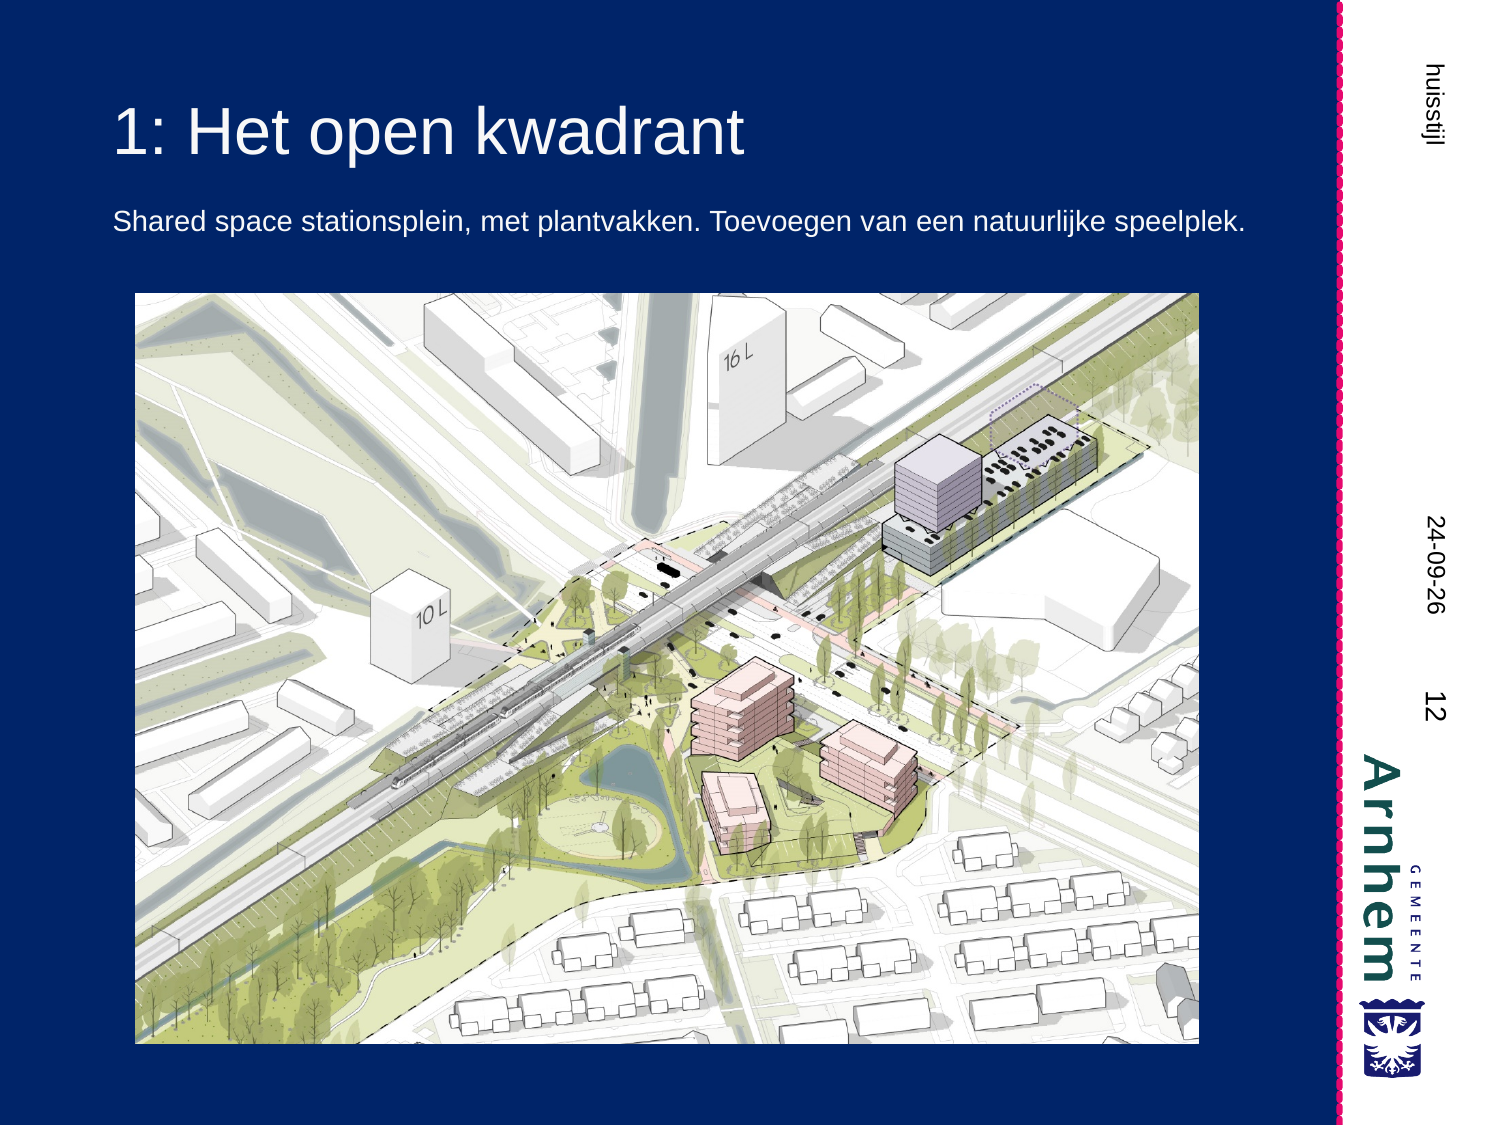

1: Het open kwadrant
Shared space stationsplein, met plantvakken. Toevoegen van een natuurlijke speelplek.
huisstijl
#
9